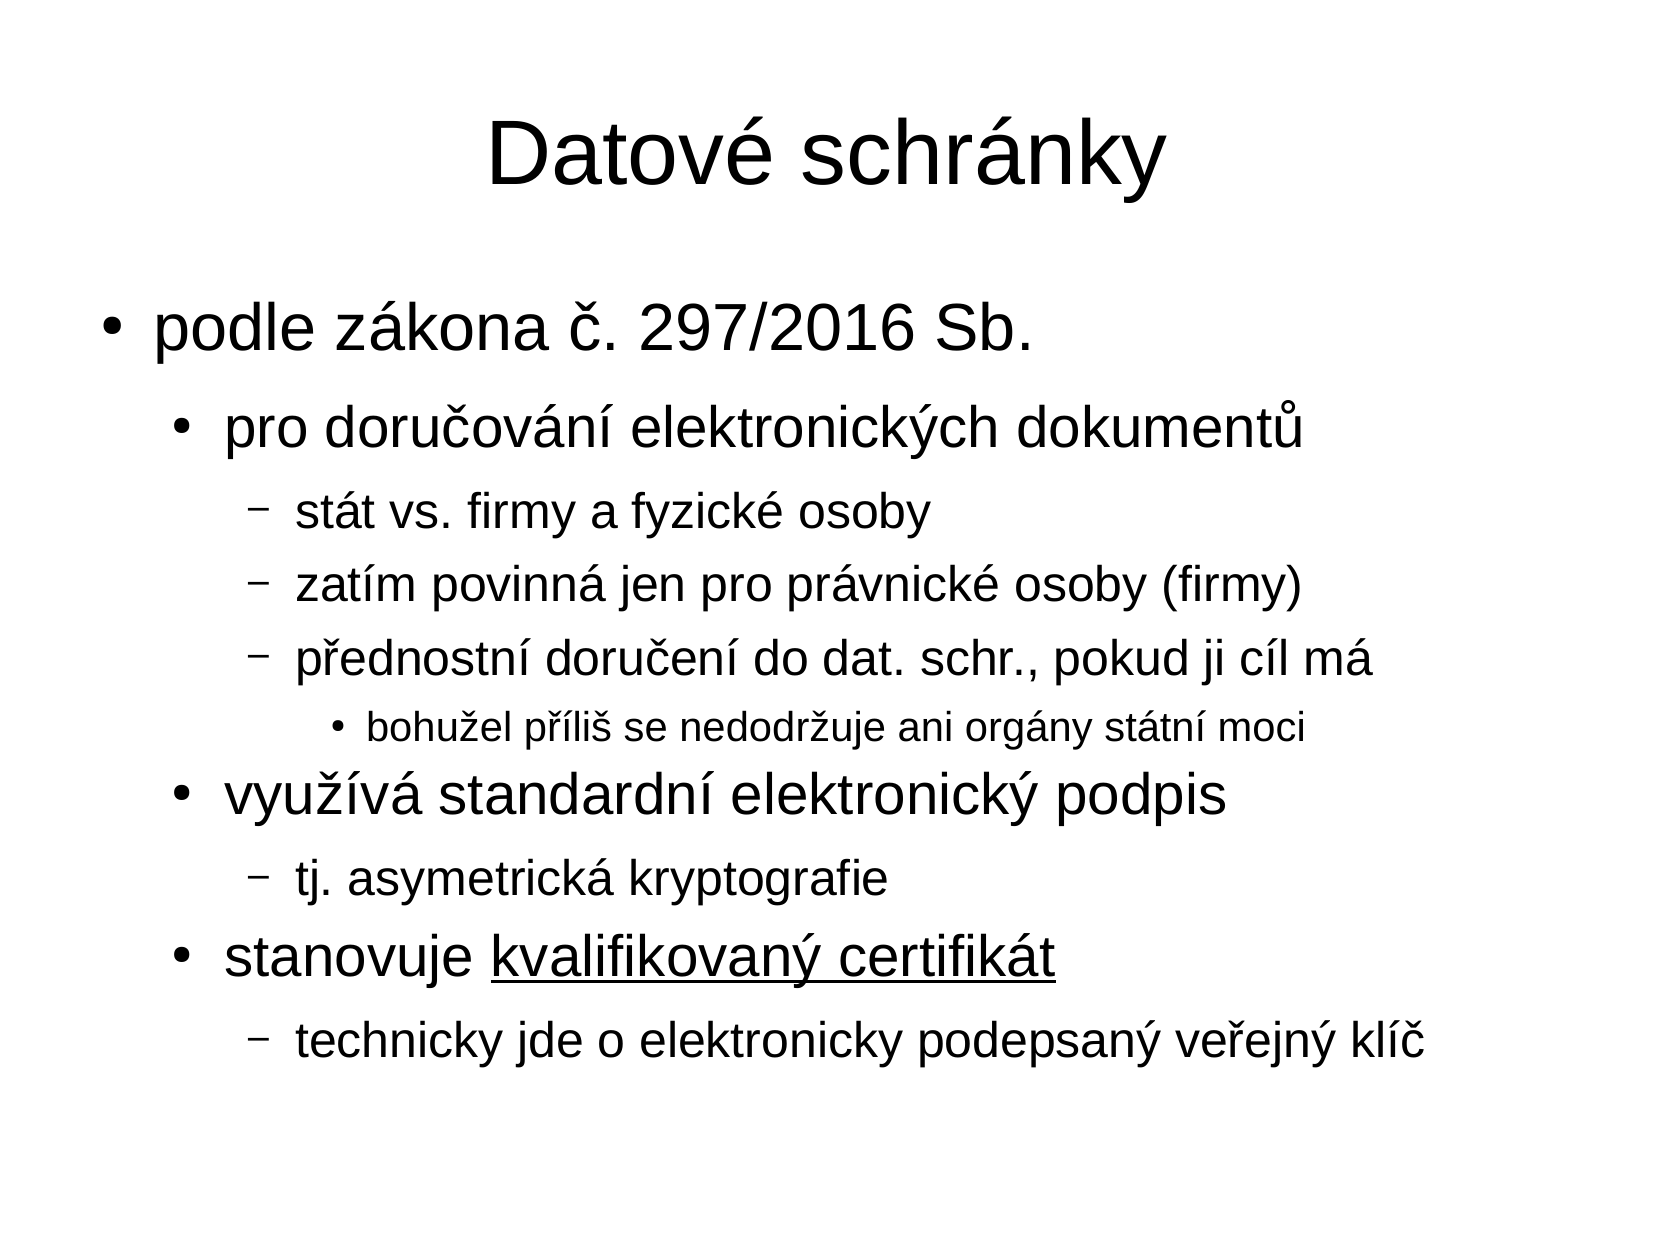

# Datové schránky
podle zákona č. 297/2016 Sb.
pro doručování elektronických dokumentů
stát vs. firmy a fyzické osoby
zatím povinná jen pro právnické osoby (firmy)
přednostní doručení do dat. schr., pokud ji cíl má
bohužel příliš se nedodržuje ani orgány státní moci
využívá standardní elektronický podpis
tj. asymetrická kryptografie
stanovuje kvalifikovaný certifikát
technicky jde o elektronicky podepsaný veřejný klíč